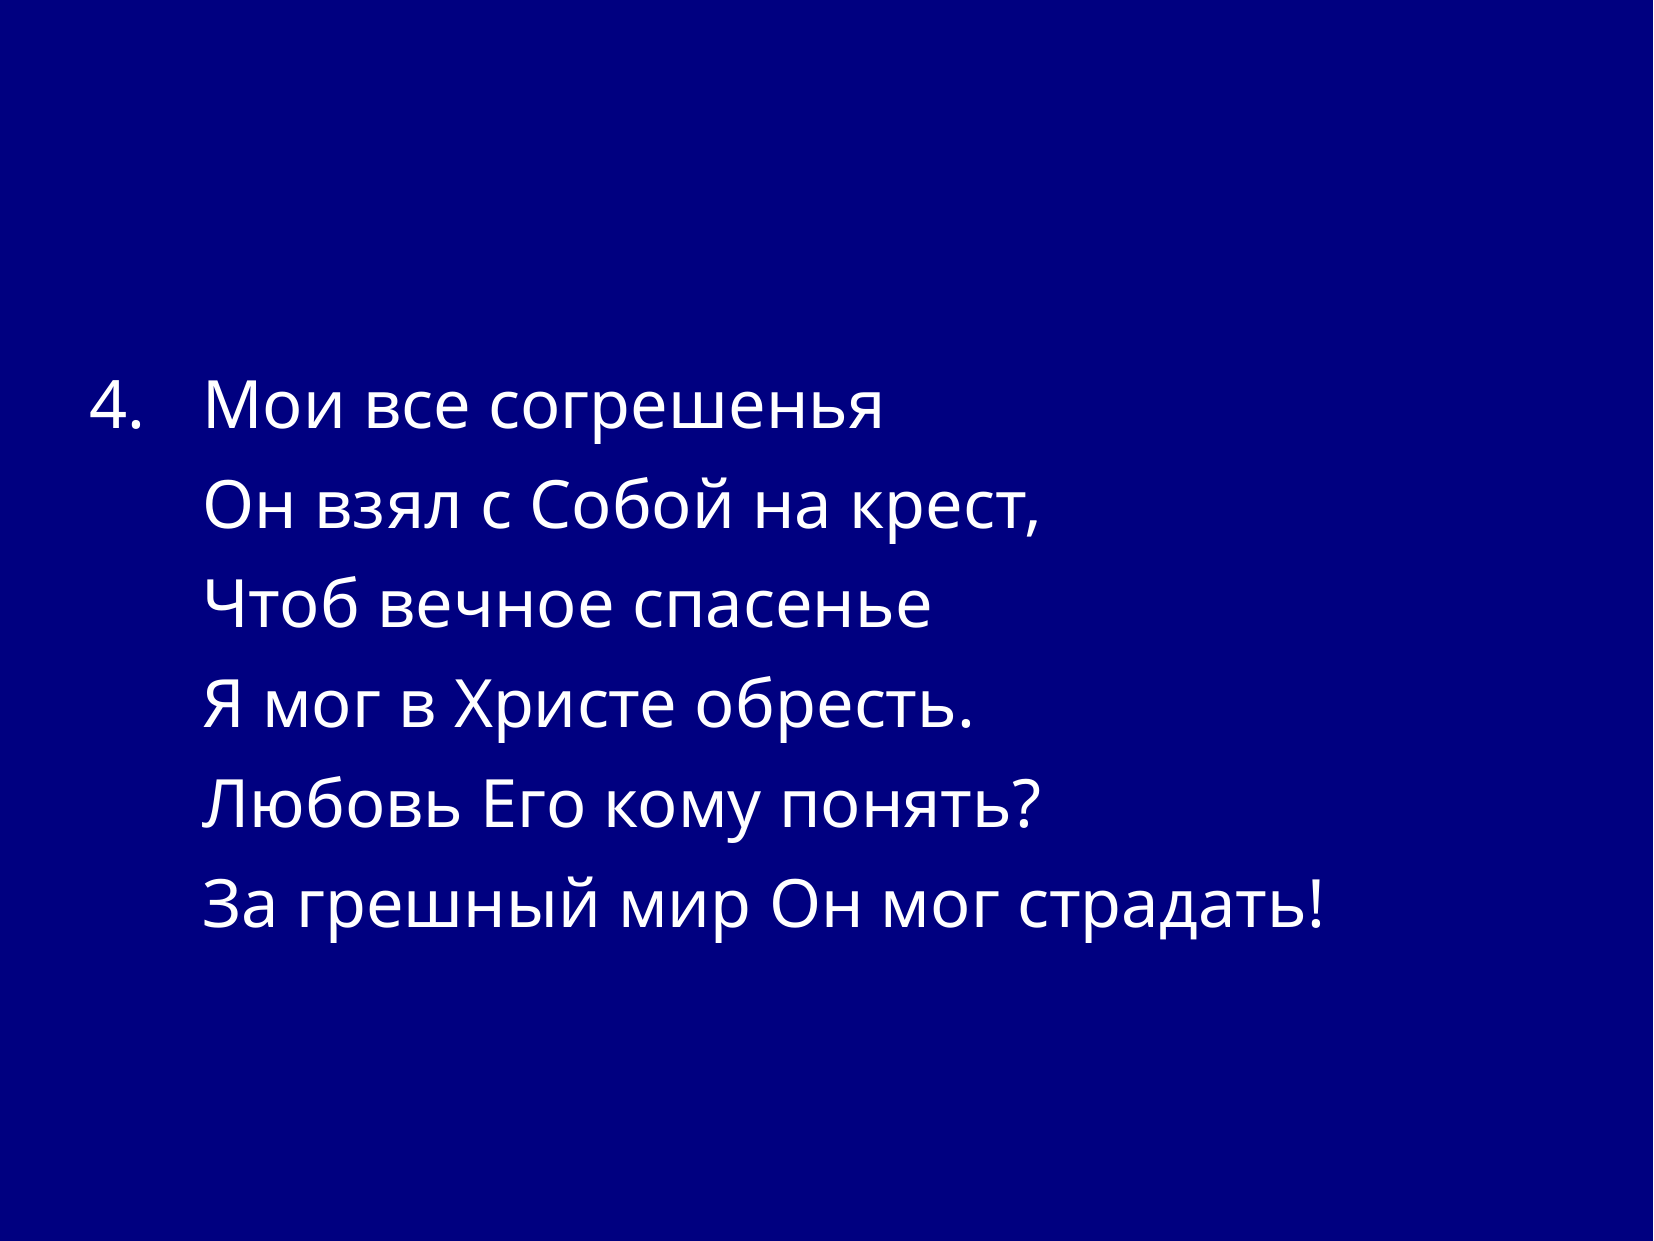

4.	Мои все согрешенья
	Он взял с Собой на крест,
	Чтоб вечное спасенье
	Я мог в Христе обресть.
	Любовь Его кому понять?
	За грешный мир Он мог страдать!